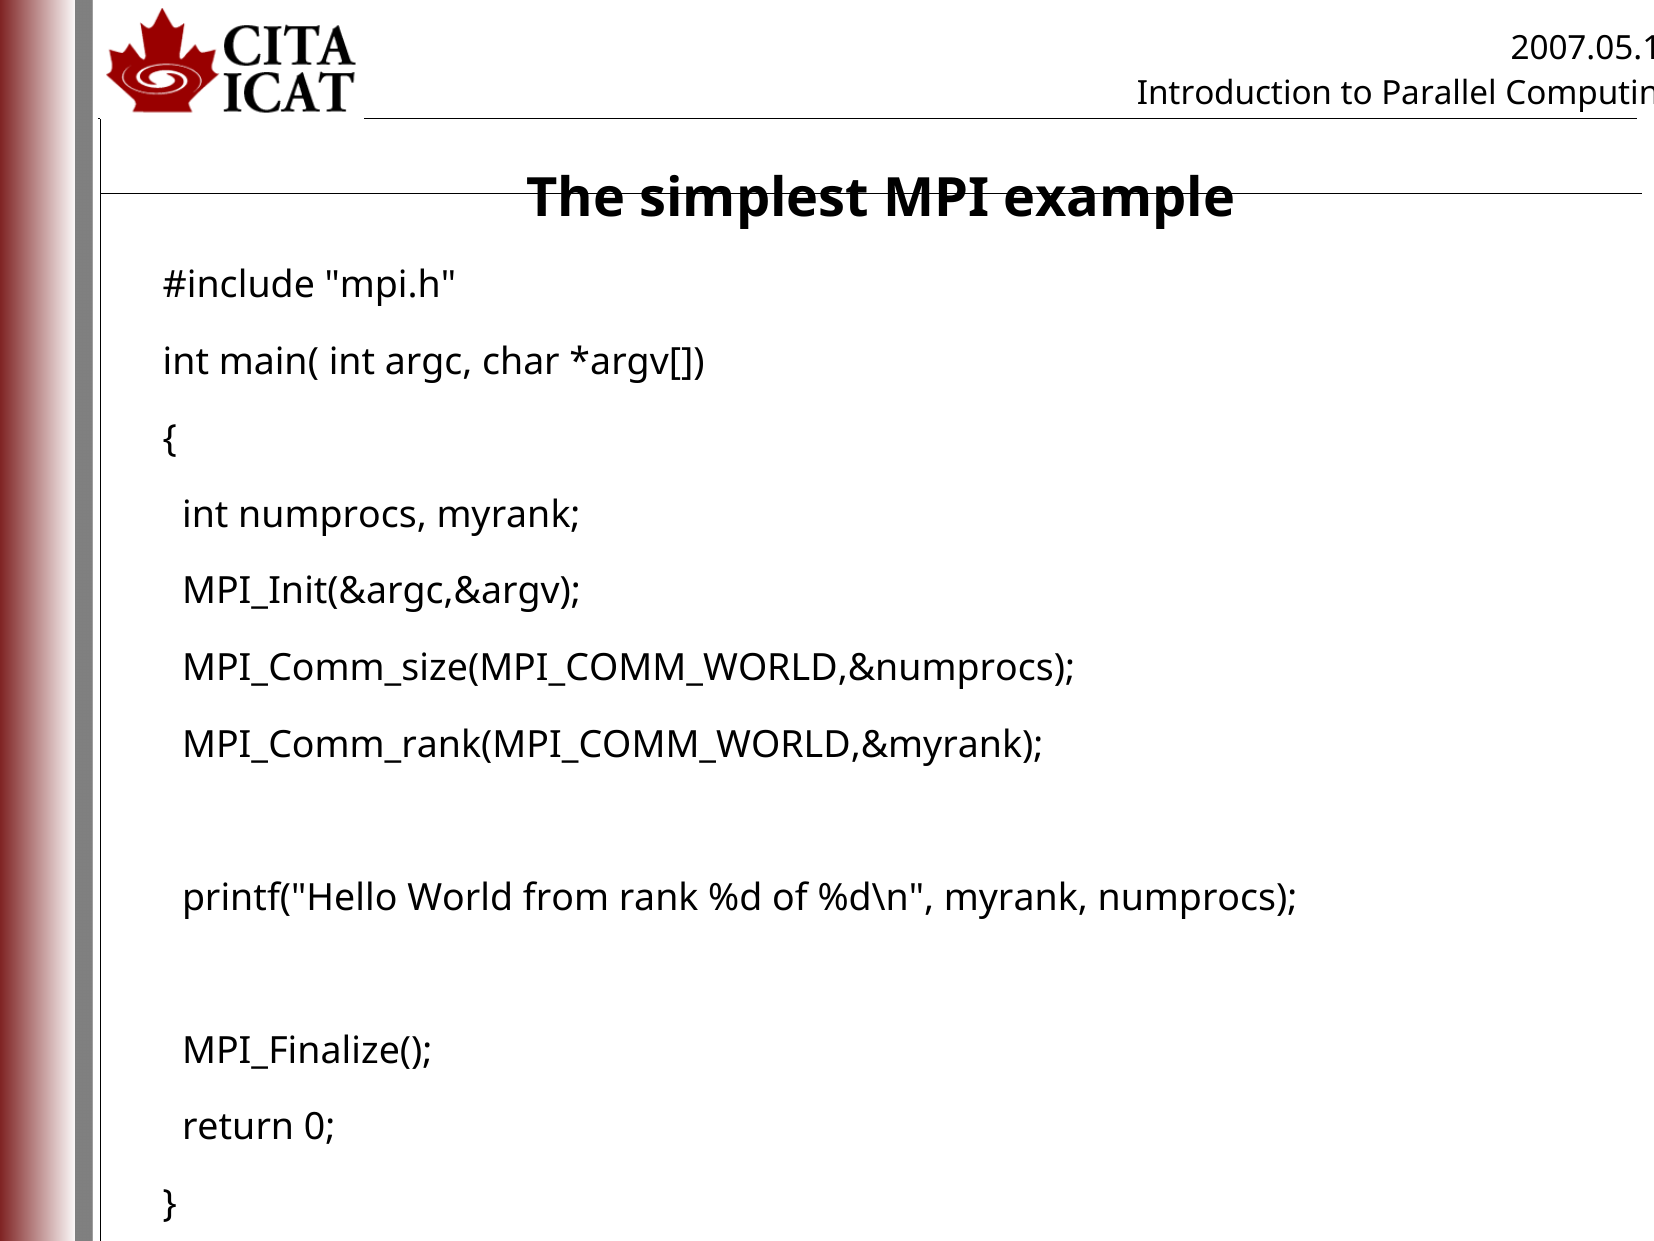

2007.05.18
Introduction to Parallel Computing
The simplest MPI example
#include "mpi.h"
int main( int argc, char *argv[])
{
 int numprocs, myrank;
 MPI_Init(&argc,&argv);
 MPI_Comm_size(MPI_COMM_WORLD,&numprocs);
 MPI_Comm_rank(MPI_COMM_WORLD,&myrank);
 printf("Hello World from rank %d of %d\n", myrank, numprocs);
 MPI_Finalize();
 return 0;
}